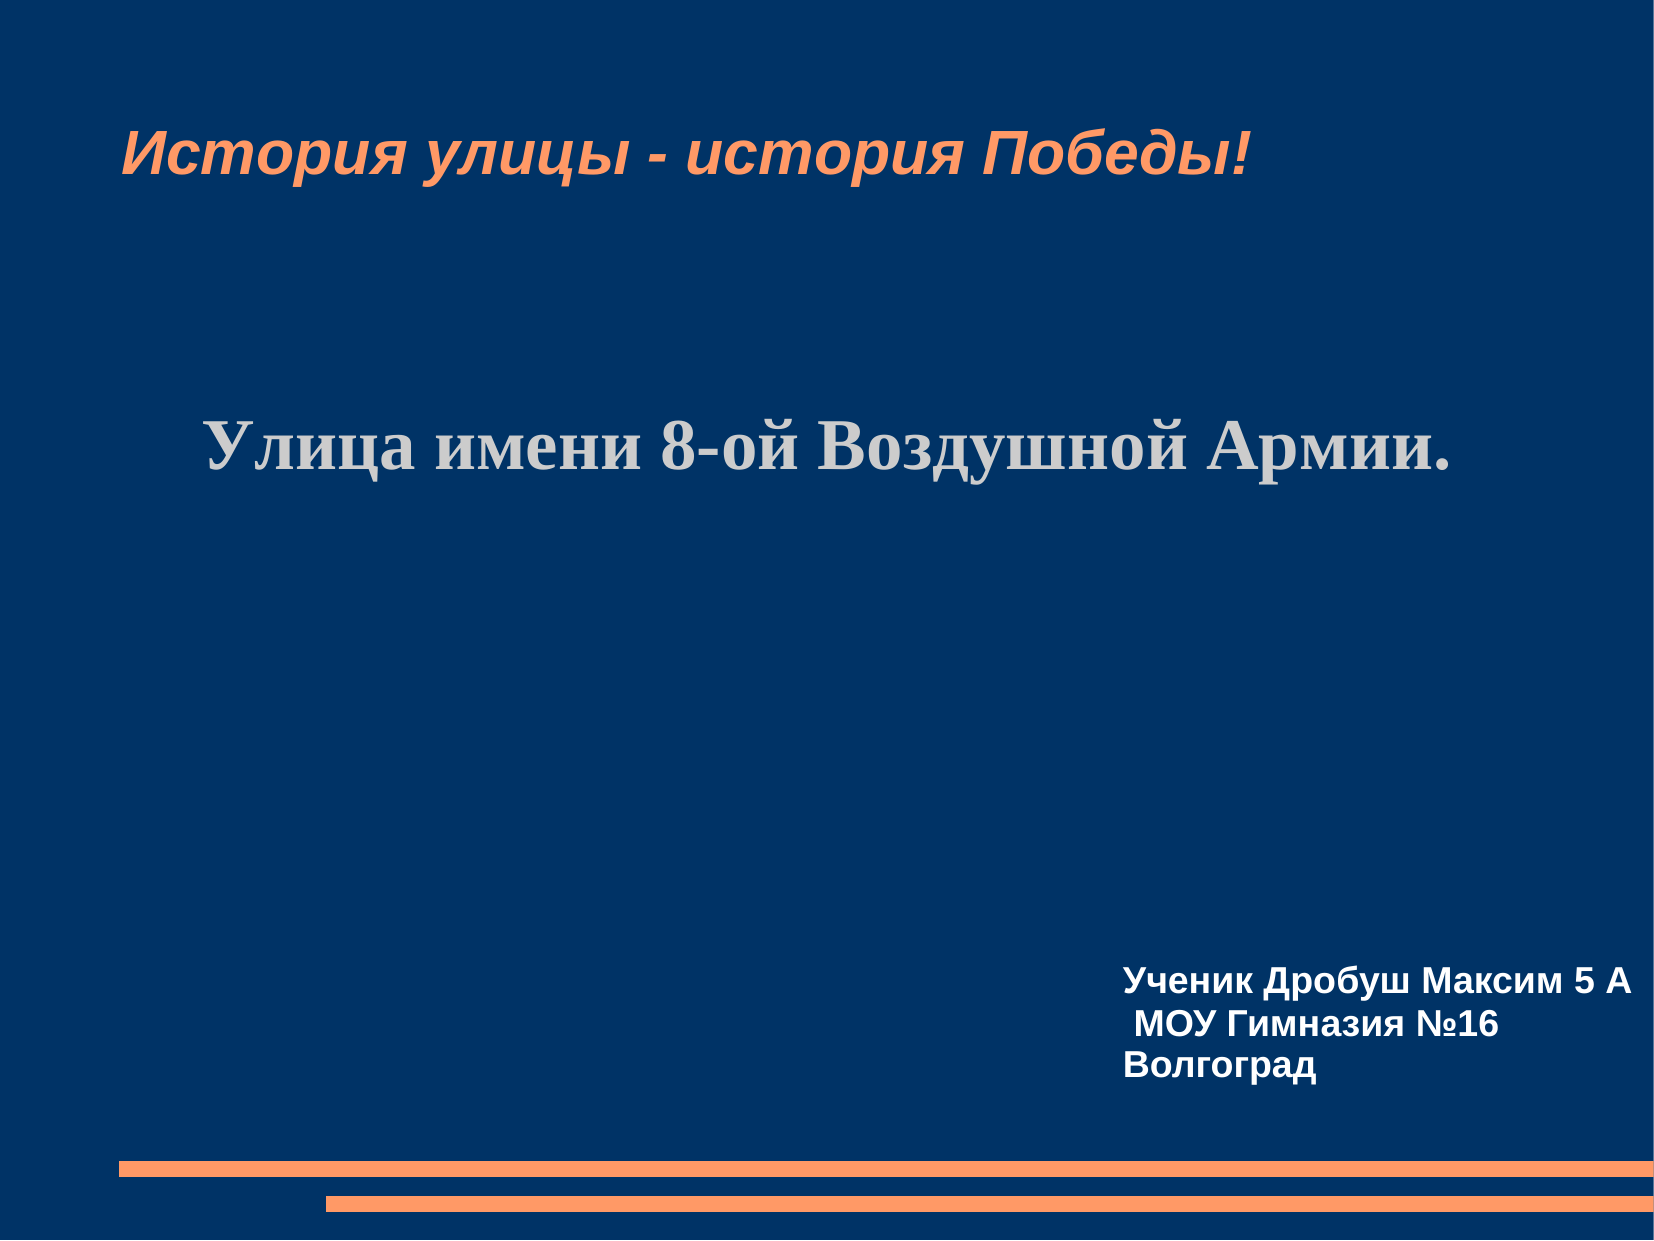

# История улицы - история Победы!
Улица имени 8-ой Воздушной Армии.
Ученик Дробуш Максим 5 А
 МОУ Гимназия №16
Волгоград